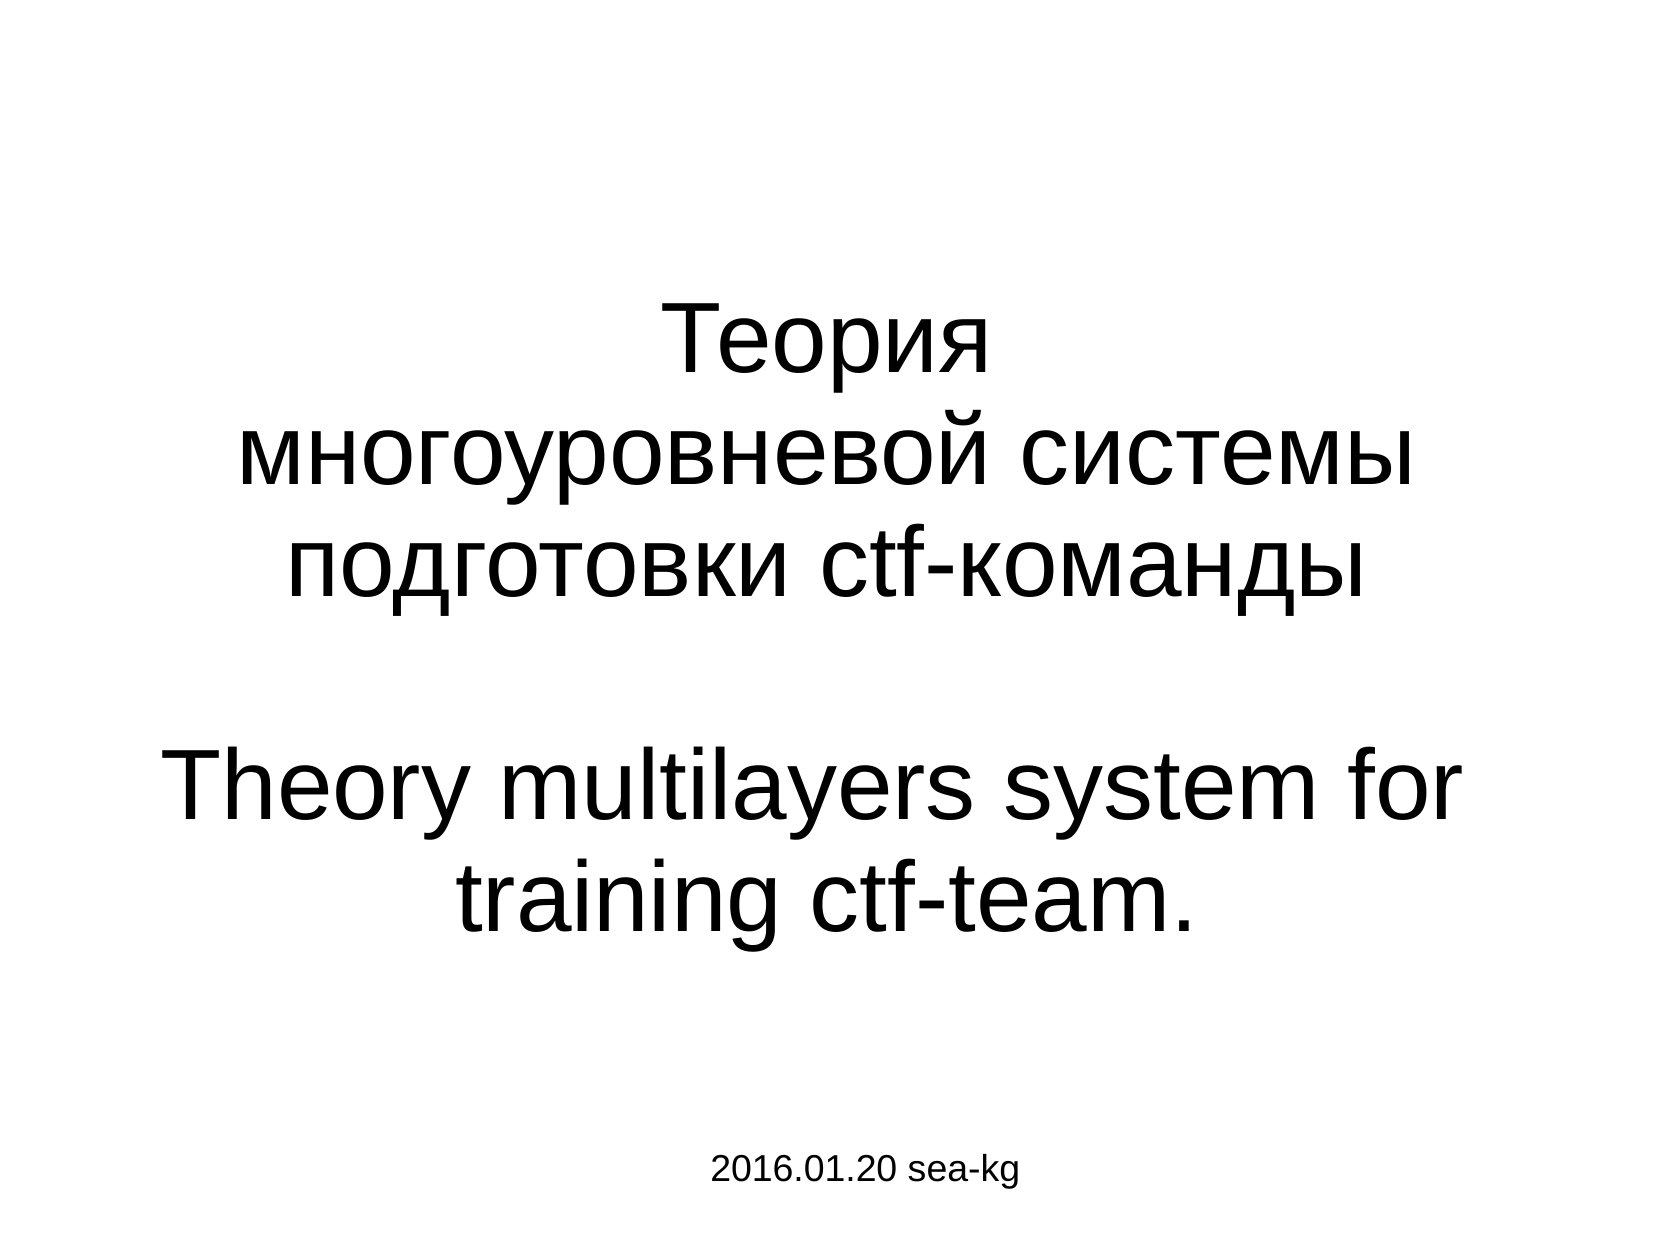

# Теория
многоуровневой системы
подготовки ctf-команды
Theory multilayers system for
training ctf-team.
2016.01.20 sea-kg